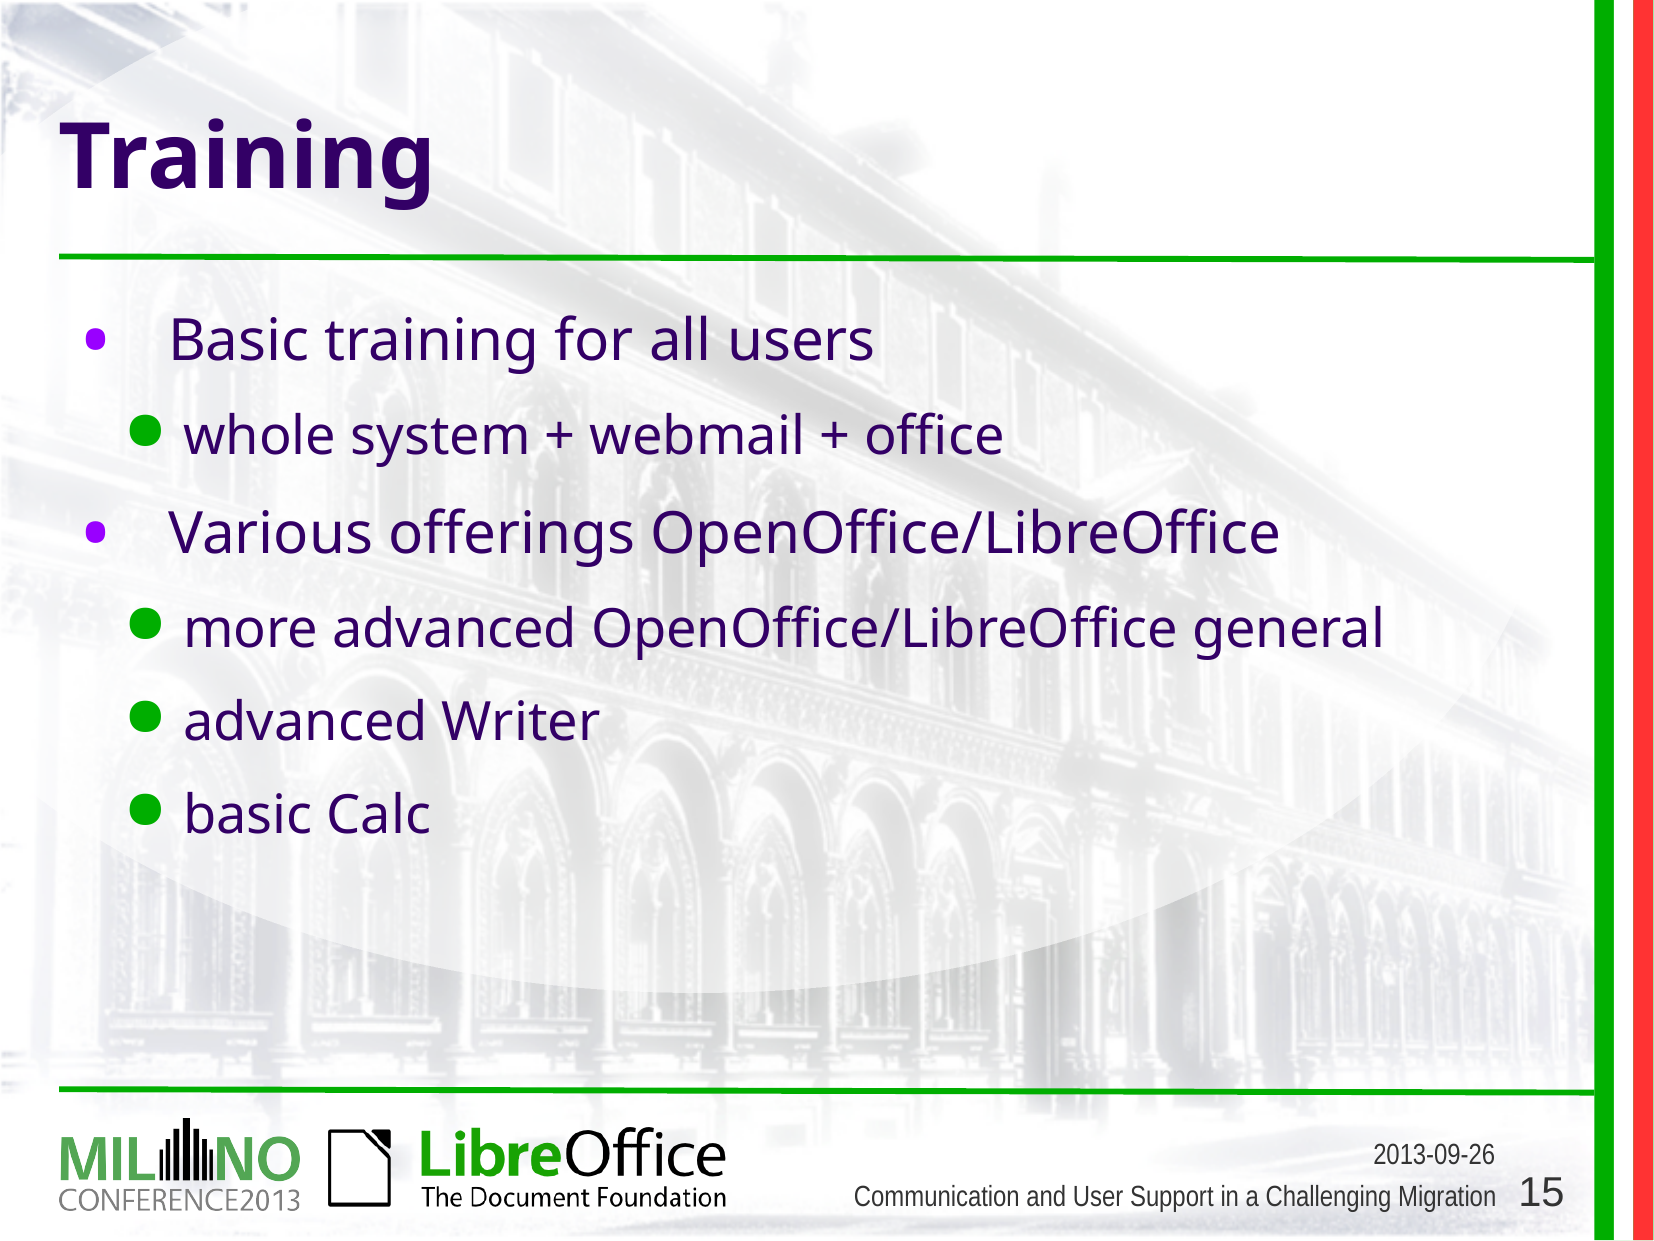

# Training
Basic training for all users
whole system + webmail + office
Various offerings OpenOffice/LibreOffice
more advanced OpenOffice/LibreOffice general
advanced Writer
basic Calc
2013-09-26
15
Communication and User Support in a Challenging Migration